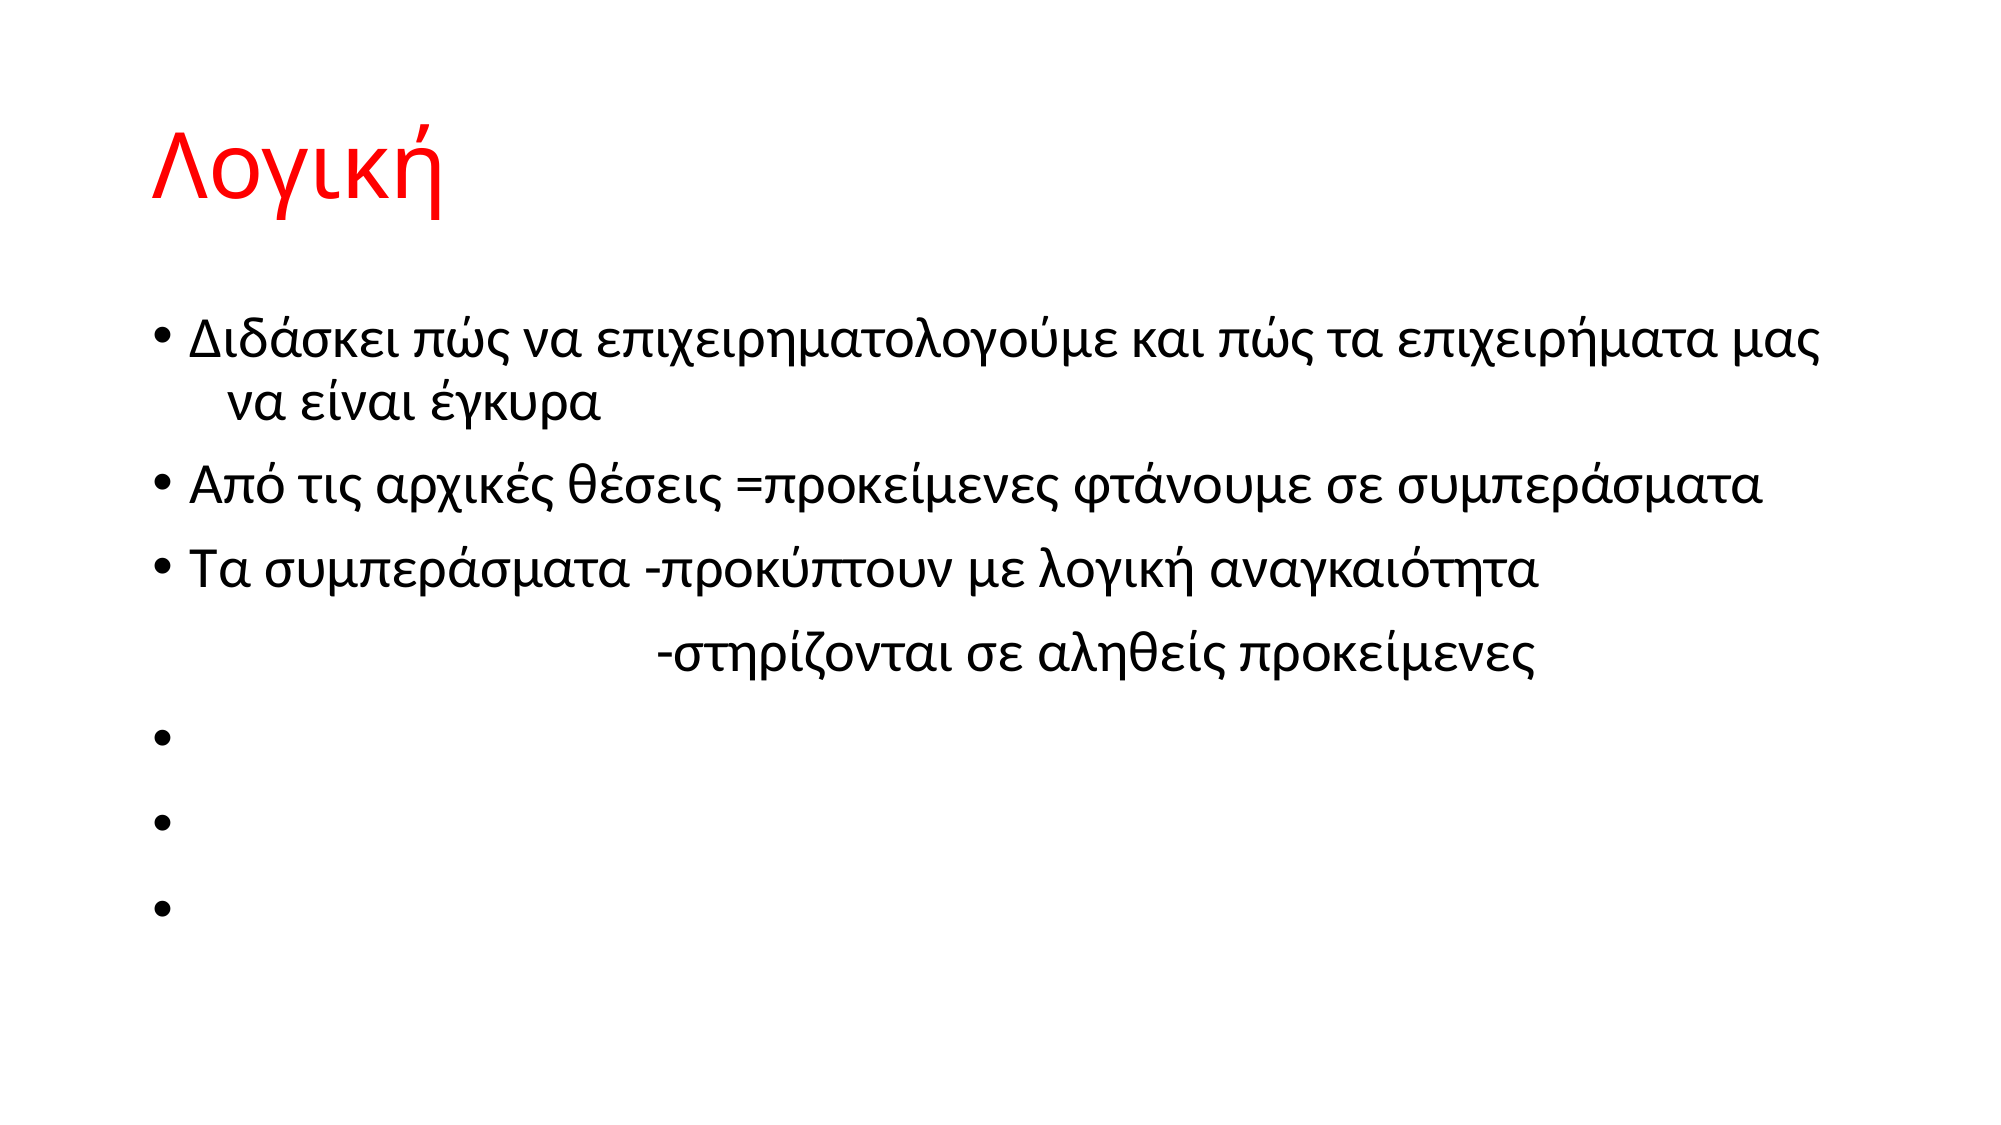

# Λογική
Διδάσκει πώς να επιχειρηματολογούμε και πώς τα επιχειρήματα μας να είναι έγκυρα
Από τις αρχικές θέσεις =προκείμενες φτάνουμε σε συμπεράσματα
Τα συμπεράσματα -προκύπτουν με λογική αναγκαιότητα
 -στηρίζονται σε αληθείς προκείμενες